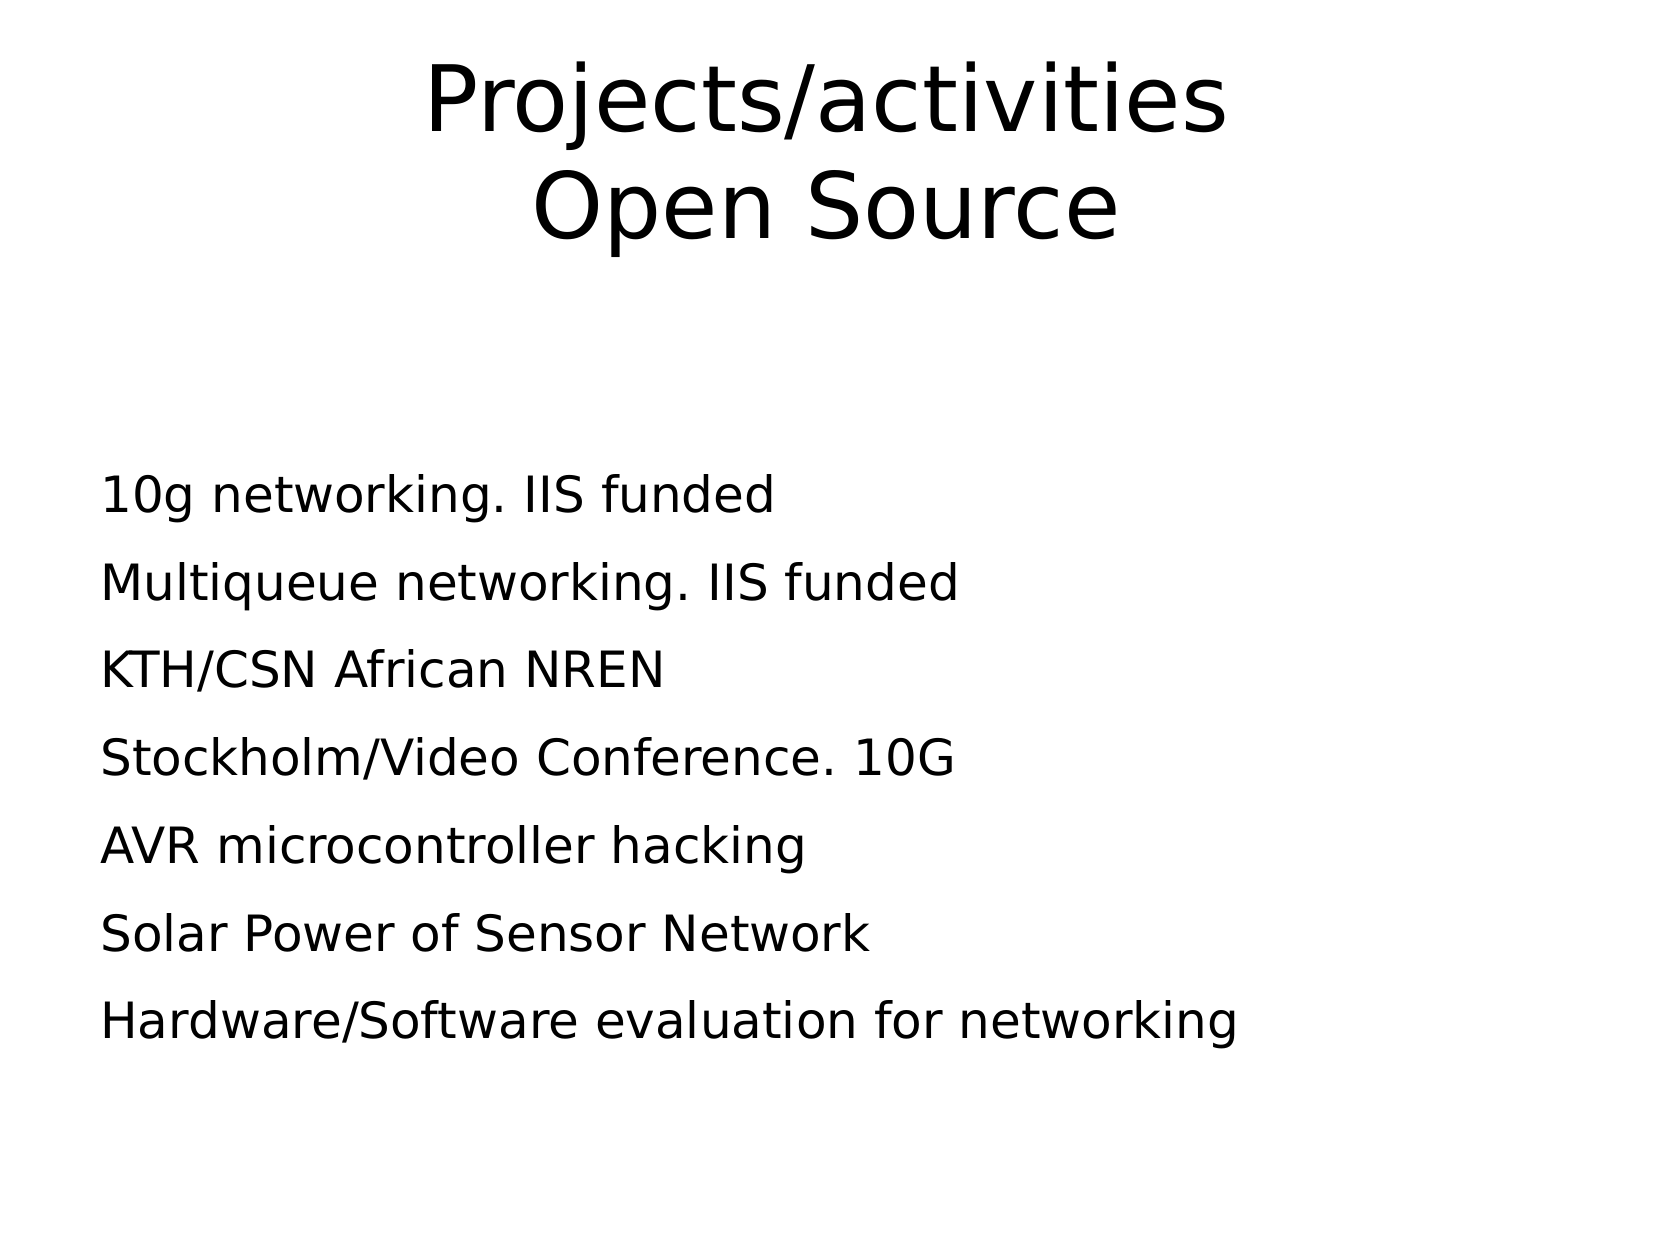

# Projects/activities Open Source
10g networking. IIS funded
Multiqueue networking. IIS funded
KTH/CSN African NREN
Stockholm/Video Conference. 10G
AVR microcontroller hacking
Solar Power of Sensor Network
Hardware/Software evaluation for networking